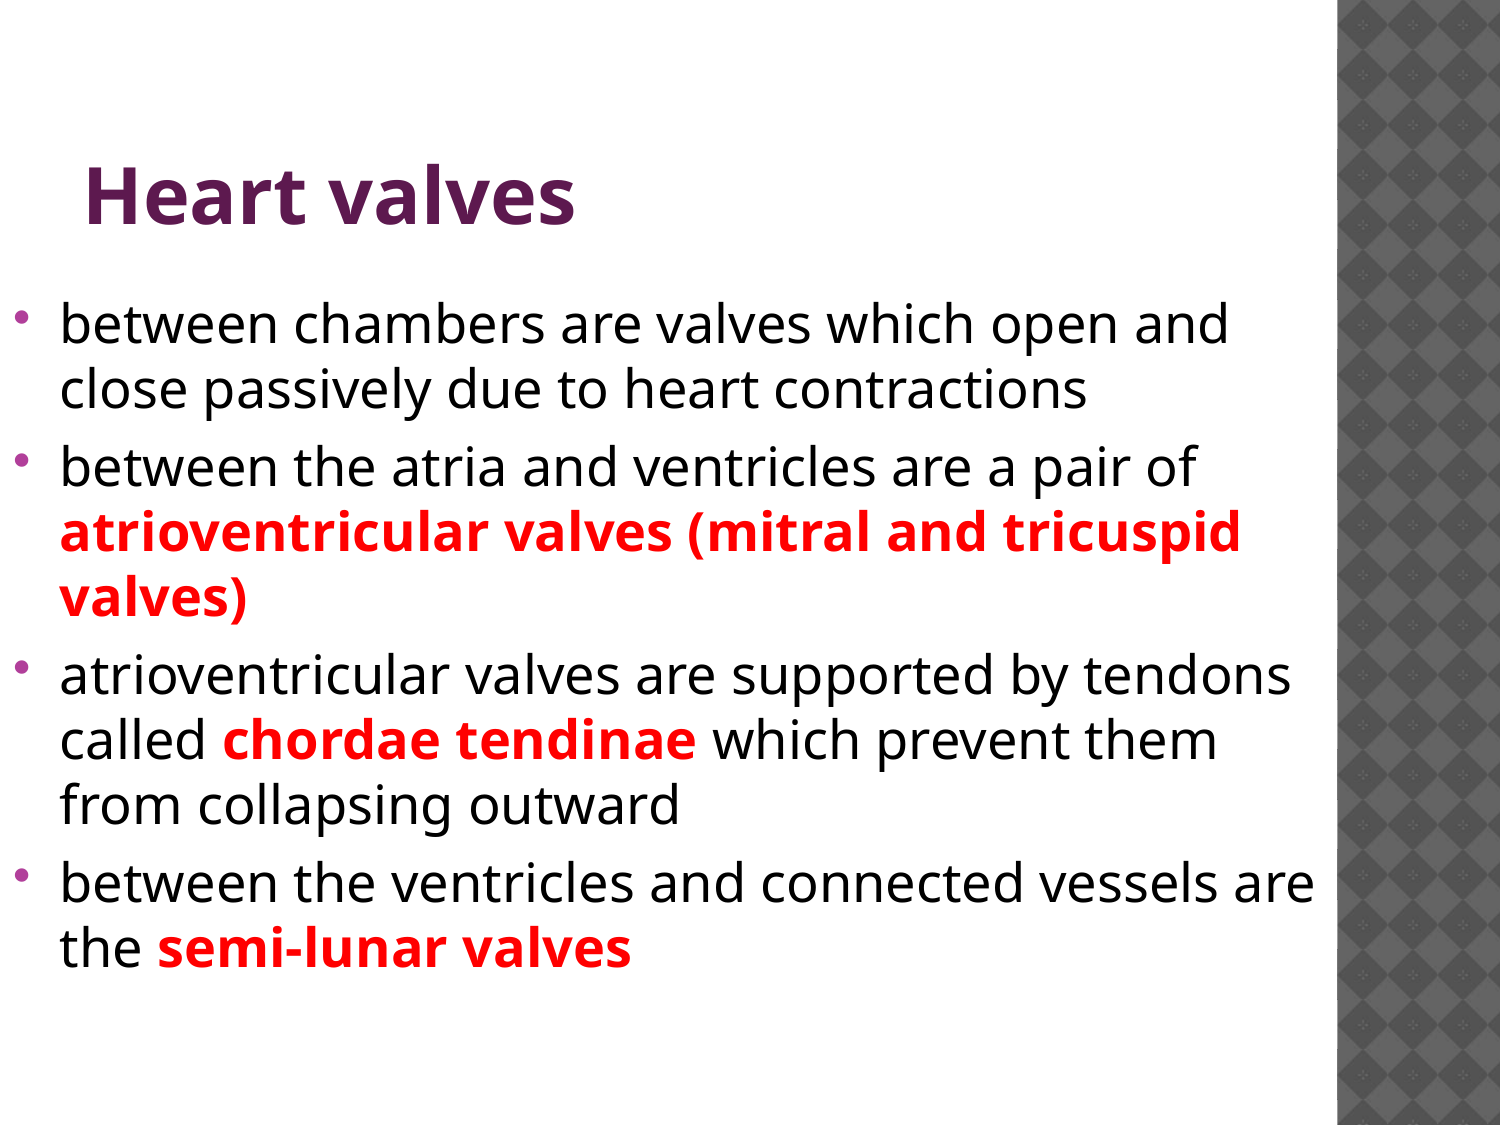

# Heart valves
between chambers are valves which open and close passively due to heart contractions
between the atria and ventricles are a pair of atrioventricular valves (mitral and tricuspid valves)
atrioventricular valves are supported by tendons called chordae tendinae which prevent them from collapsing outward
between the ventricles and connected vessels are the semi-lunar valves